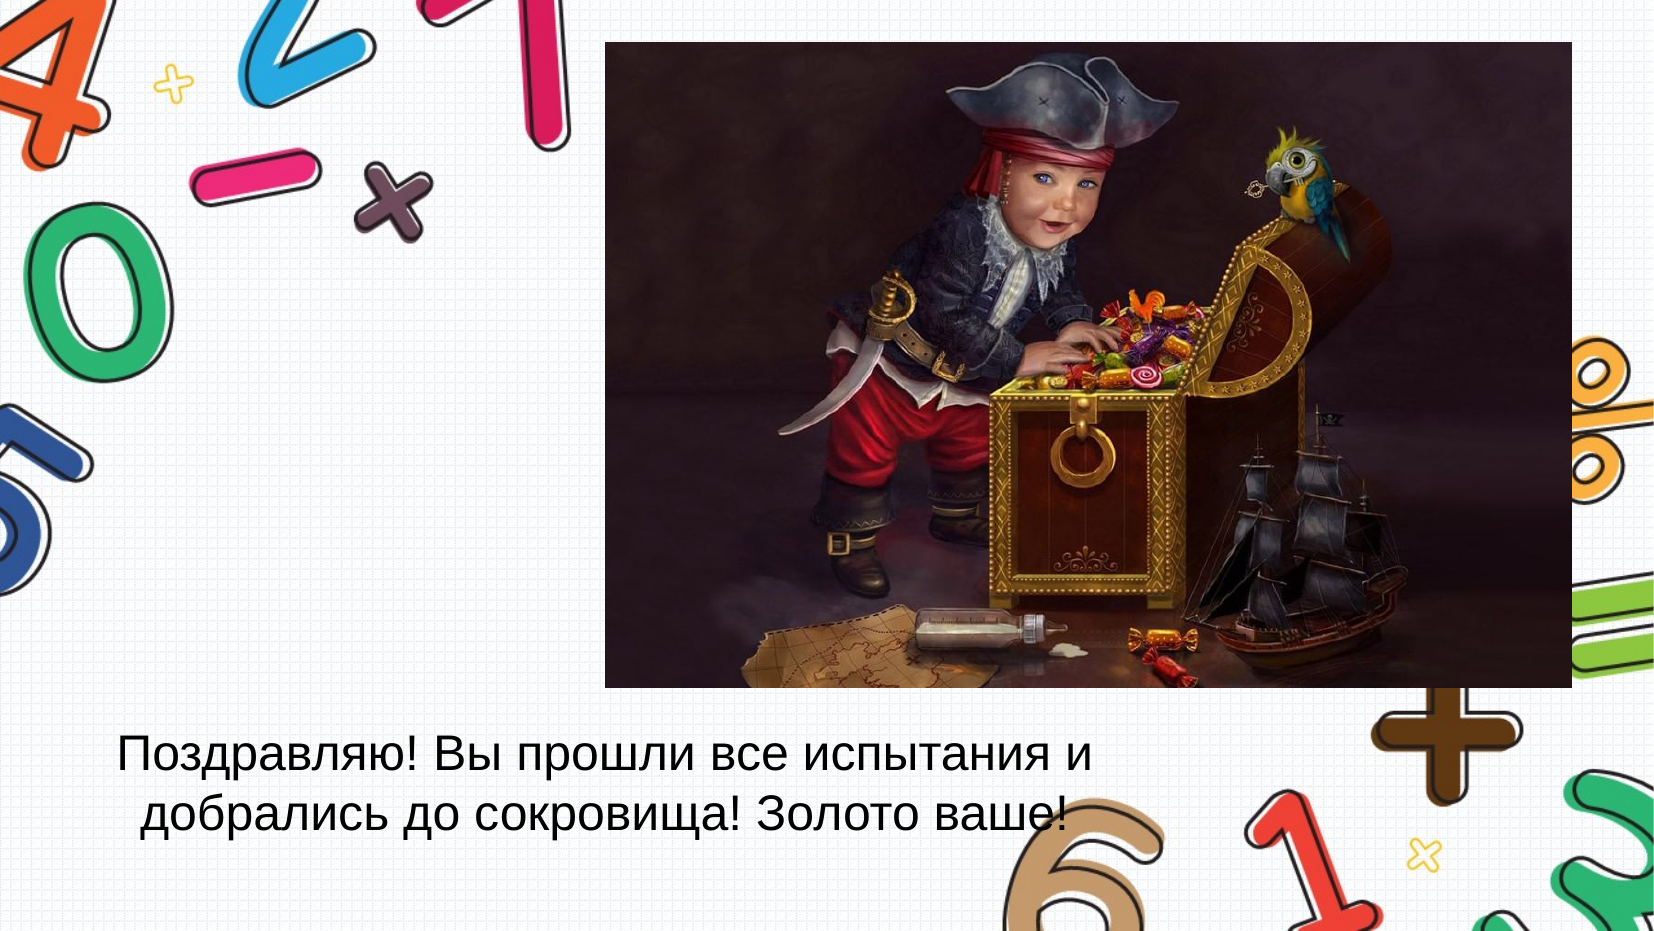

# Поздравляю! Вы прошли все испытания и добрались до сокровища! Золото ваше!